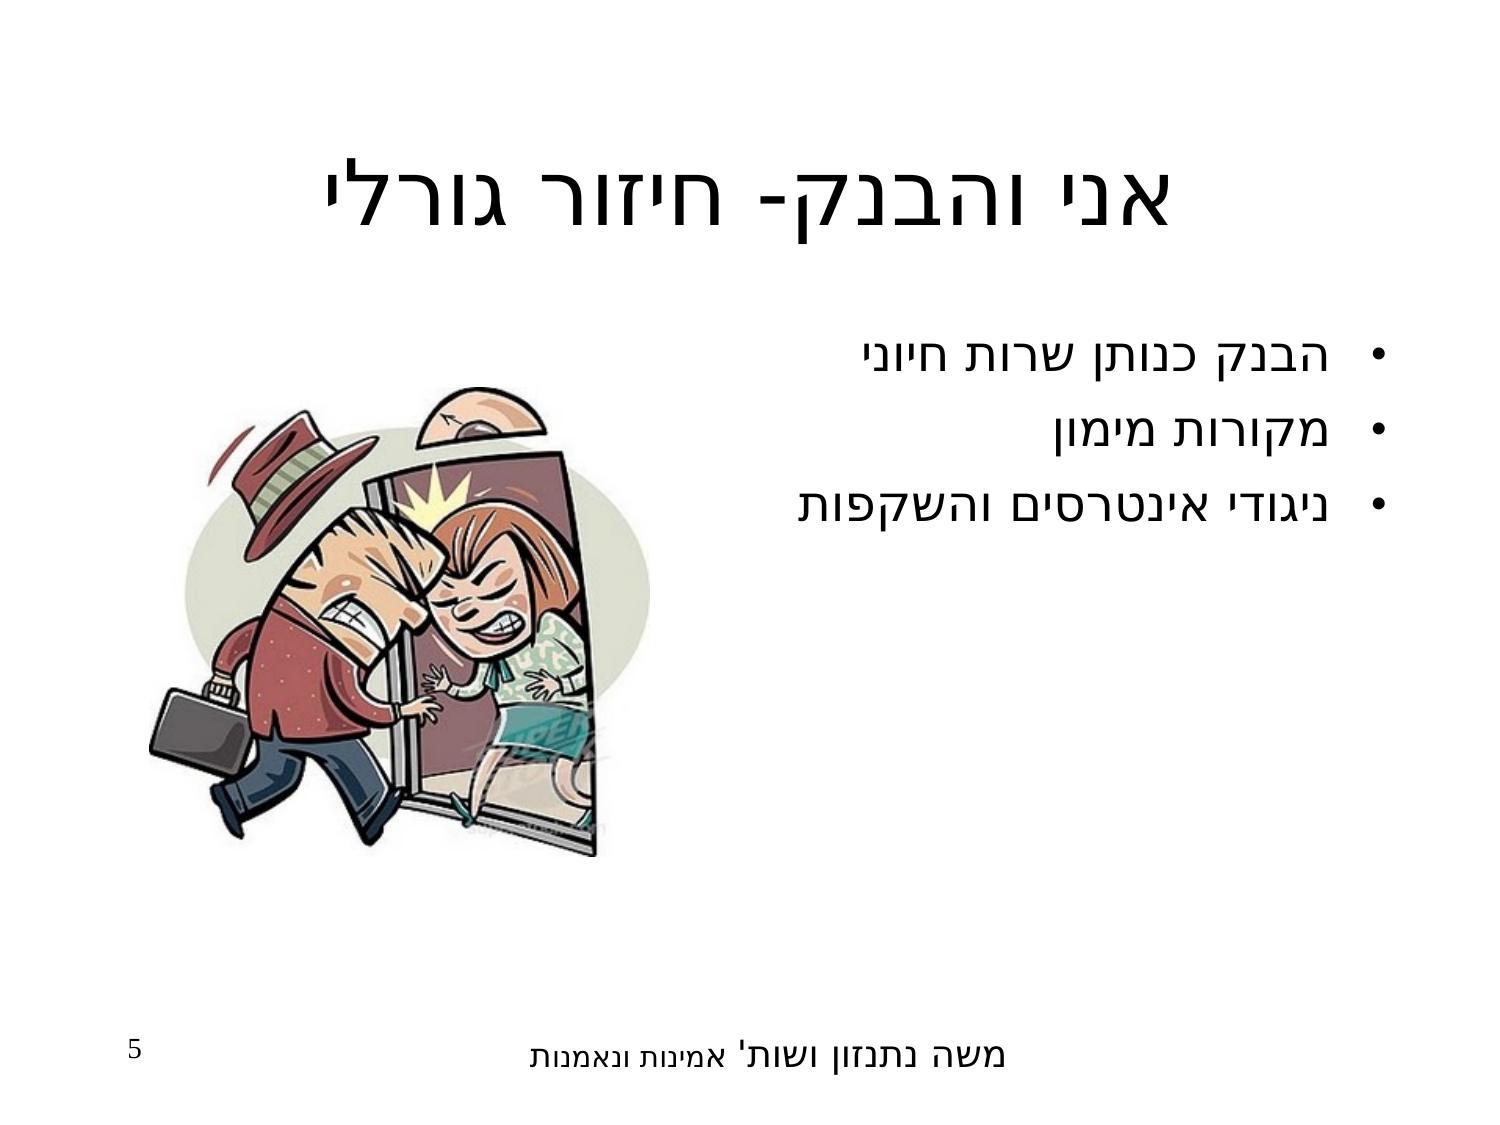

# אני והבנק- חיזור גורלי
הבנק כנותן שרות חיוני
מקורות מימון
ניגודי אינטרסים והשקפות
5
משה נתנזון ושות'- אמינות ונאמנות